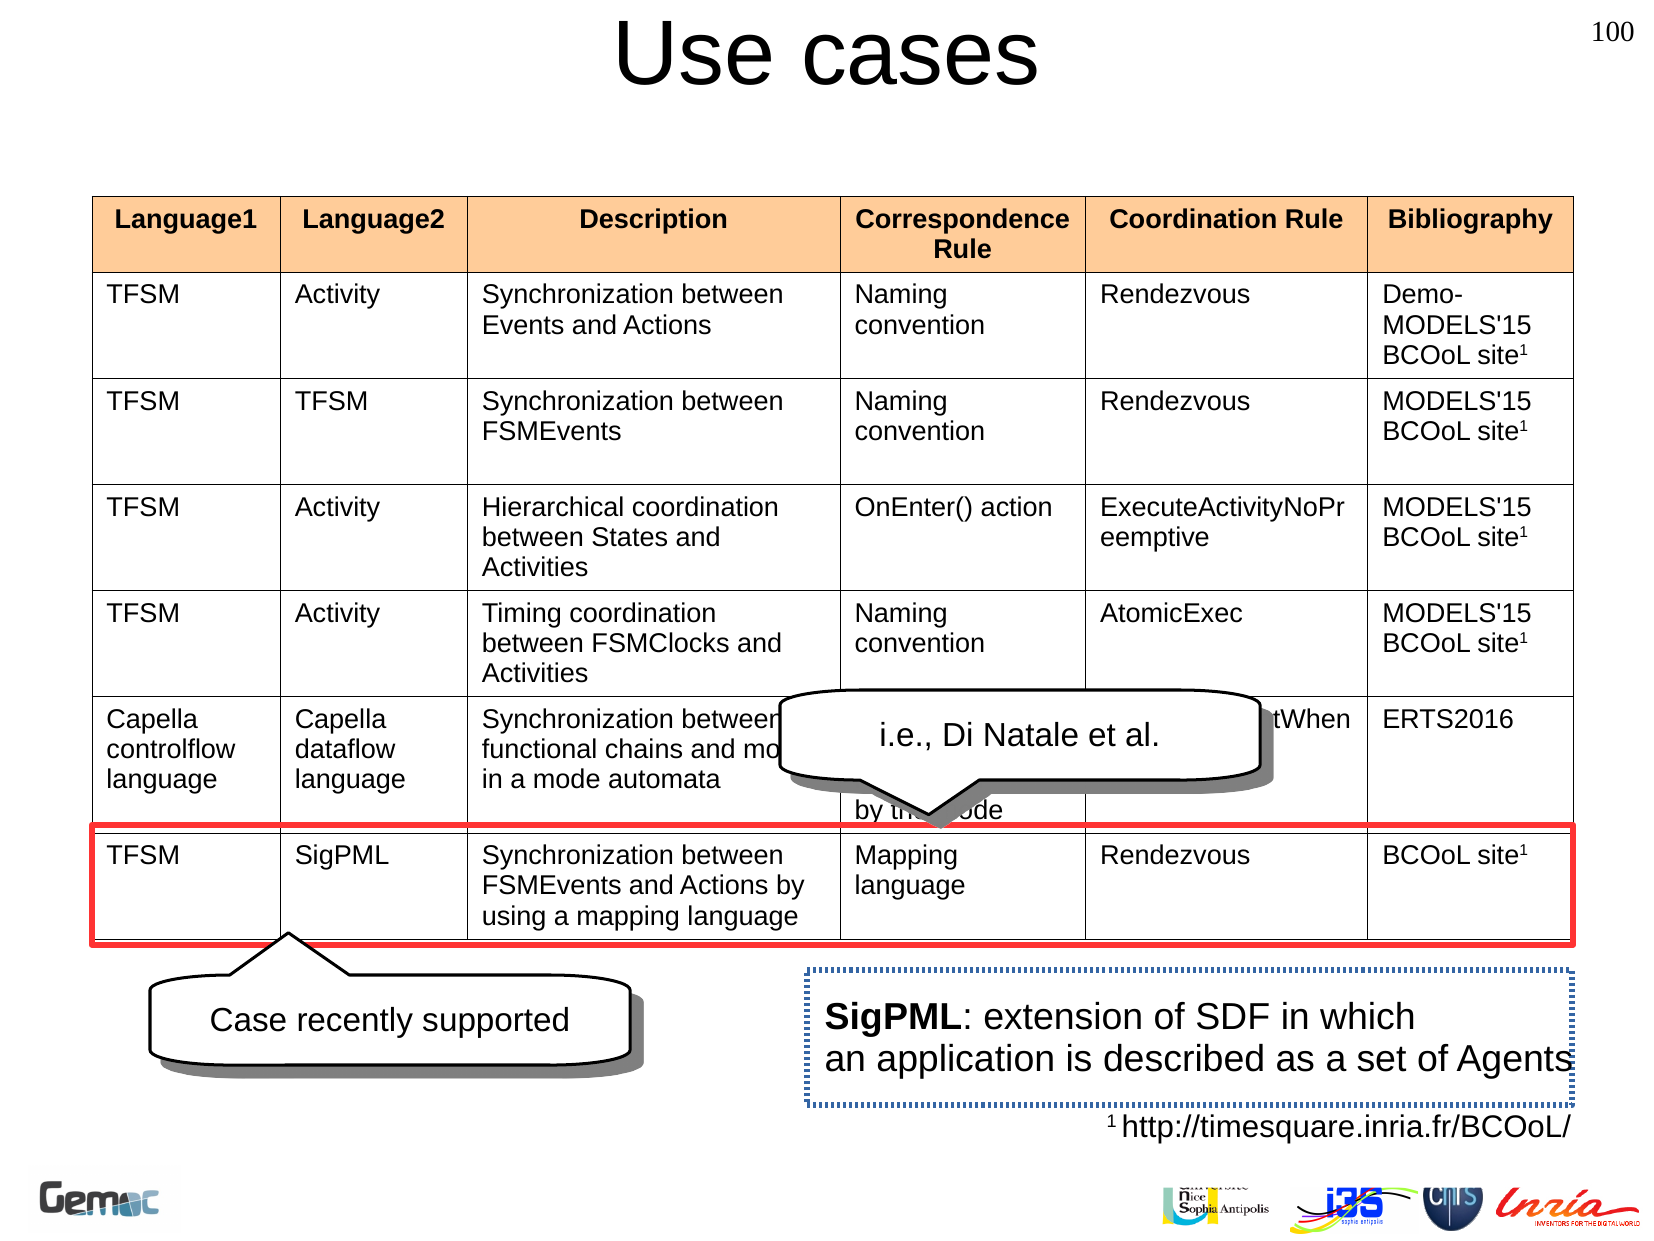

# Use cases
100
| Language1 | Language2 | Description | Correspondence Rule | Coordination Rule | Bibliography |
| --- | --- | --- | --- | --- | --- |
| TFSM | Activity | Synchronization between Events and Actions | Naming convention | Rendezvous | Demo-MODELS'15 BCOoL site1 |
| TFSM | TFSM | Synchronization between FSMEvents | Naming convention | Rendezvous | MODELS'15 BCOoL site1 |
| TFSM | Activity | Hierarchical coordination between States and Activities | OnEnter() action | ExecuteActivityNoPreemptive | MODELS'15 BCOoL site1 |
| TFSM | Activity | Timing coordination between FSMClocks and Activities | Naming convention | AtomicExec | MODELS'15 BCOoL site1 |
| Capella controlflow language | Capella dataflow language | Synchronization between functional chains and modes in a mode automata | When the functional chain is referenced by the mode | enableElementWhenCurrentMode | ERTS2016 |
| TFSM | SigPML | Synchronization between FSMEvents and Actions by using a mapping language | Mapping language | Rendezvous | BCOoL site1 |
i.e., Di Natale et al.
SigPML: extension of SDF in which
an application is described as a set of Agents
Case recently supported
1 http://timesquare.inria.fr/BCOoL/